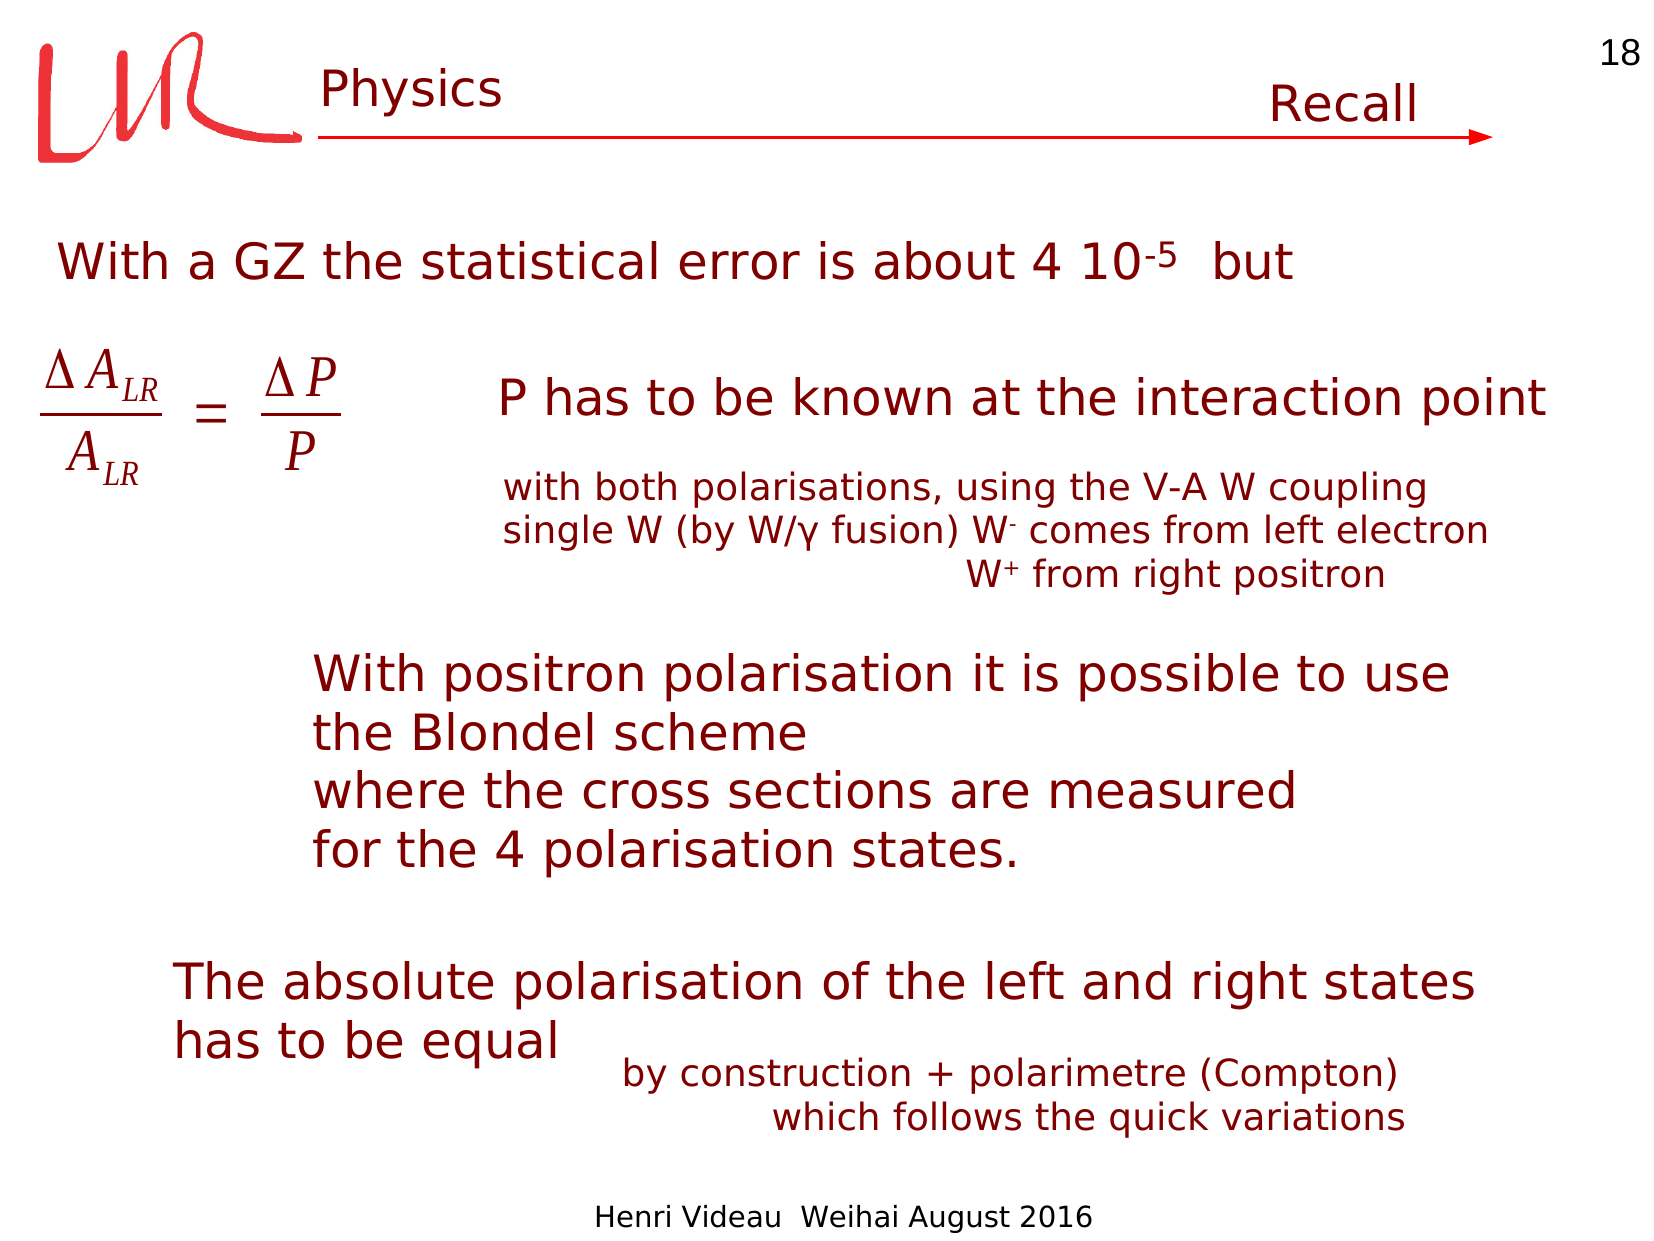

Recall
With a GZ the statistical error is about 4 10-5 but
P has to be known at the interaction point
with both polarisations, using the V-A W coupling
single W (by W/γ fusion) W- comes from left electron
W+ from right positron
With positron polarisation it is possible to use
the Blondel scheme
where the cross sections are measured
for the 4 polarisation states.
The absolute polarisation of the left and right states
has to be equal
by construction + polarimetre (Compton)
		which follows the quick variations